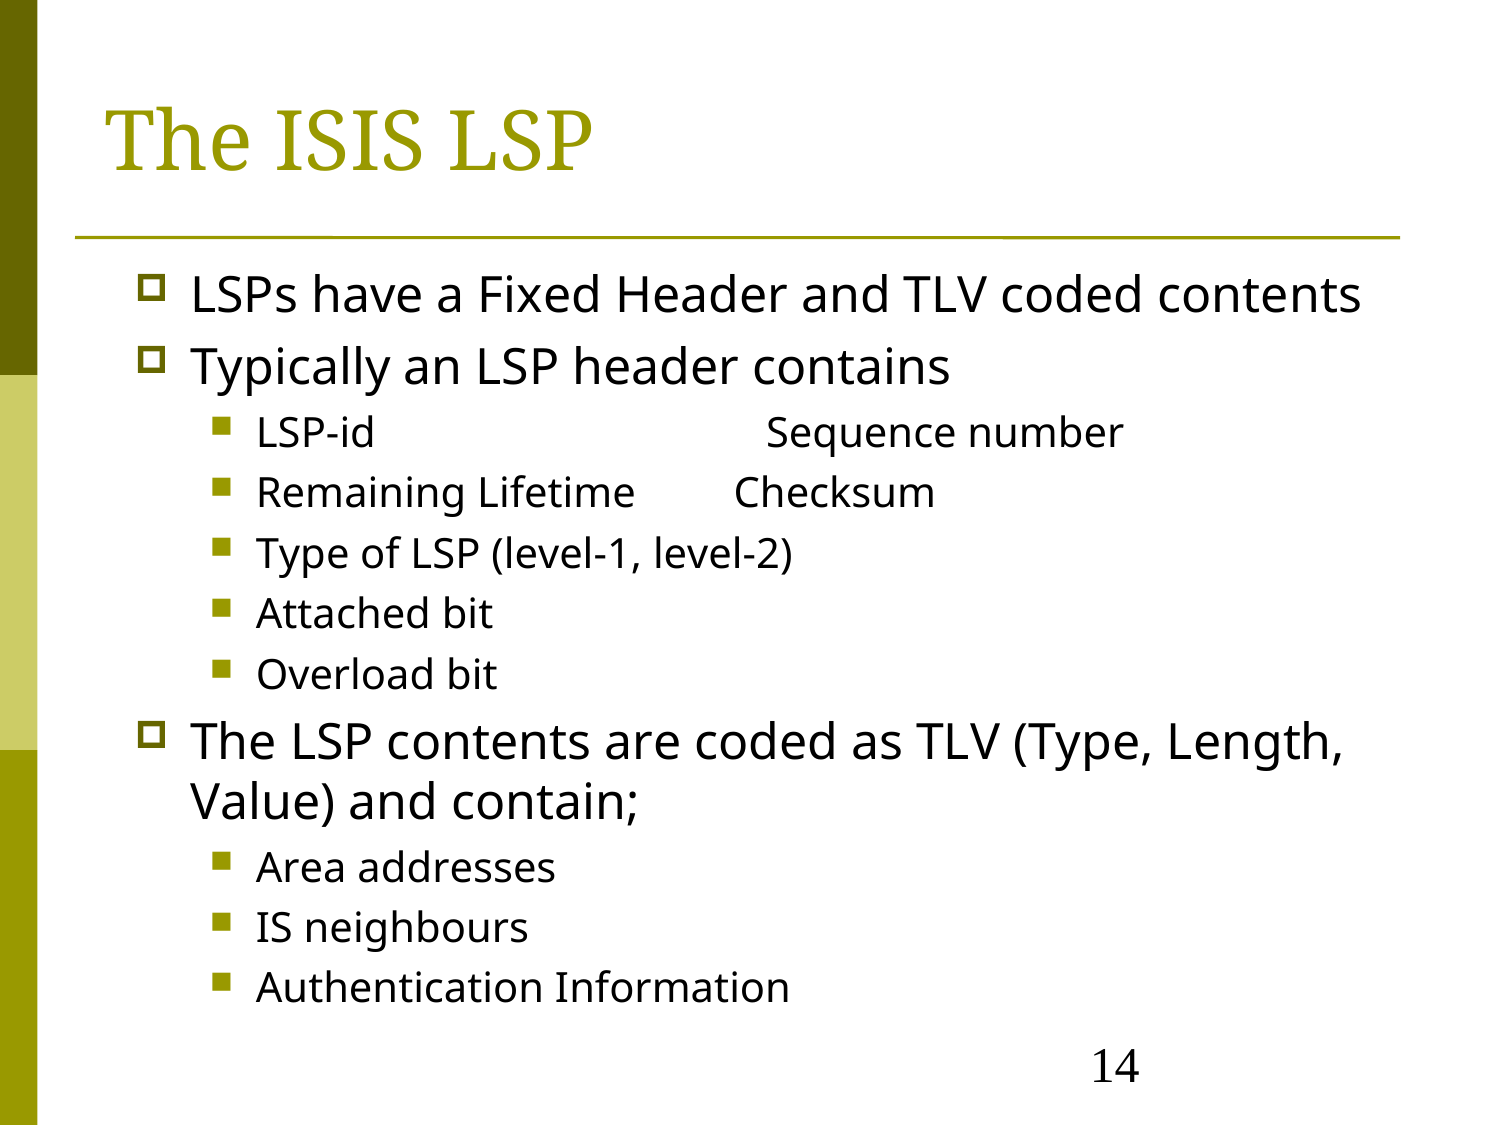

# The ISIS LSP
LSPs have a Fixed Header and TLV coded contents
Typically an LSP header contains
LSP-id				 Sequence number
Remaining Lifetime		Checksum
Type of LSP (level-1, level-2)
Attached bit
Overload bit
The LSP contents are coded as TLV (Type, Length, Value) and contain;
Area addresses
IS neighbours
Authentication Information